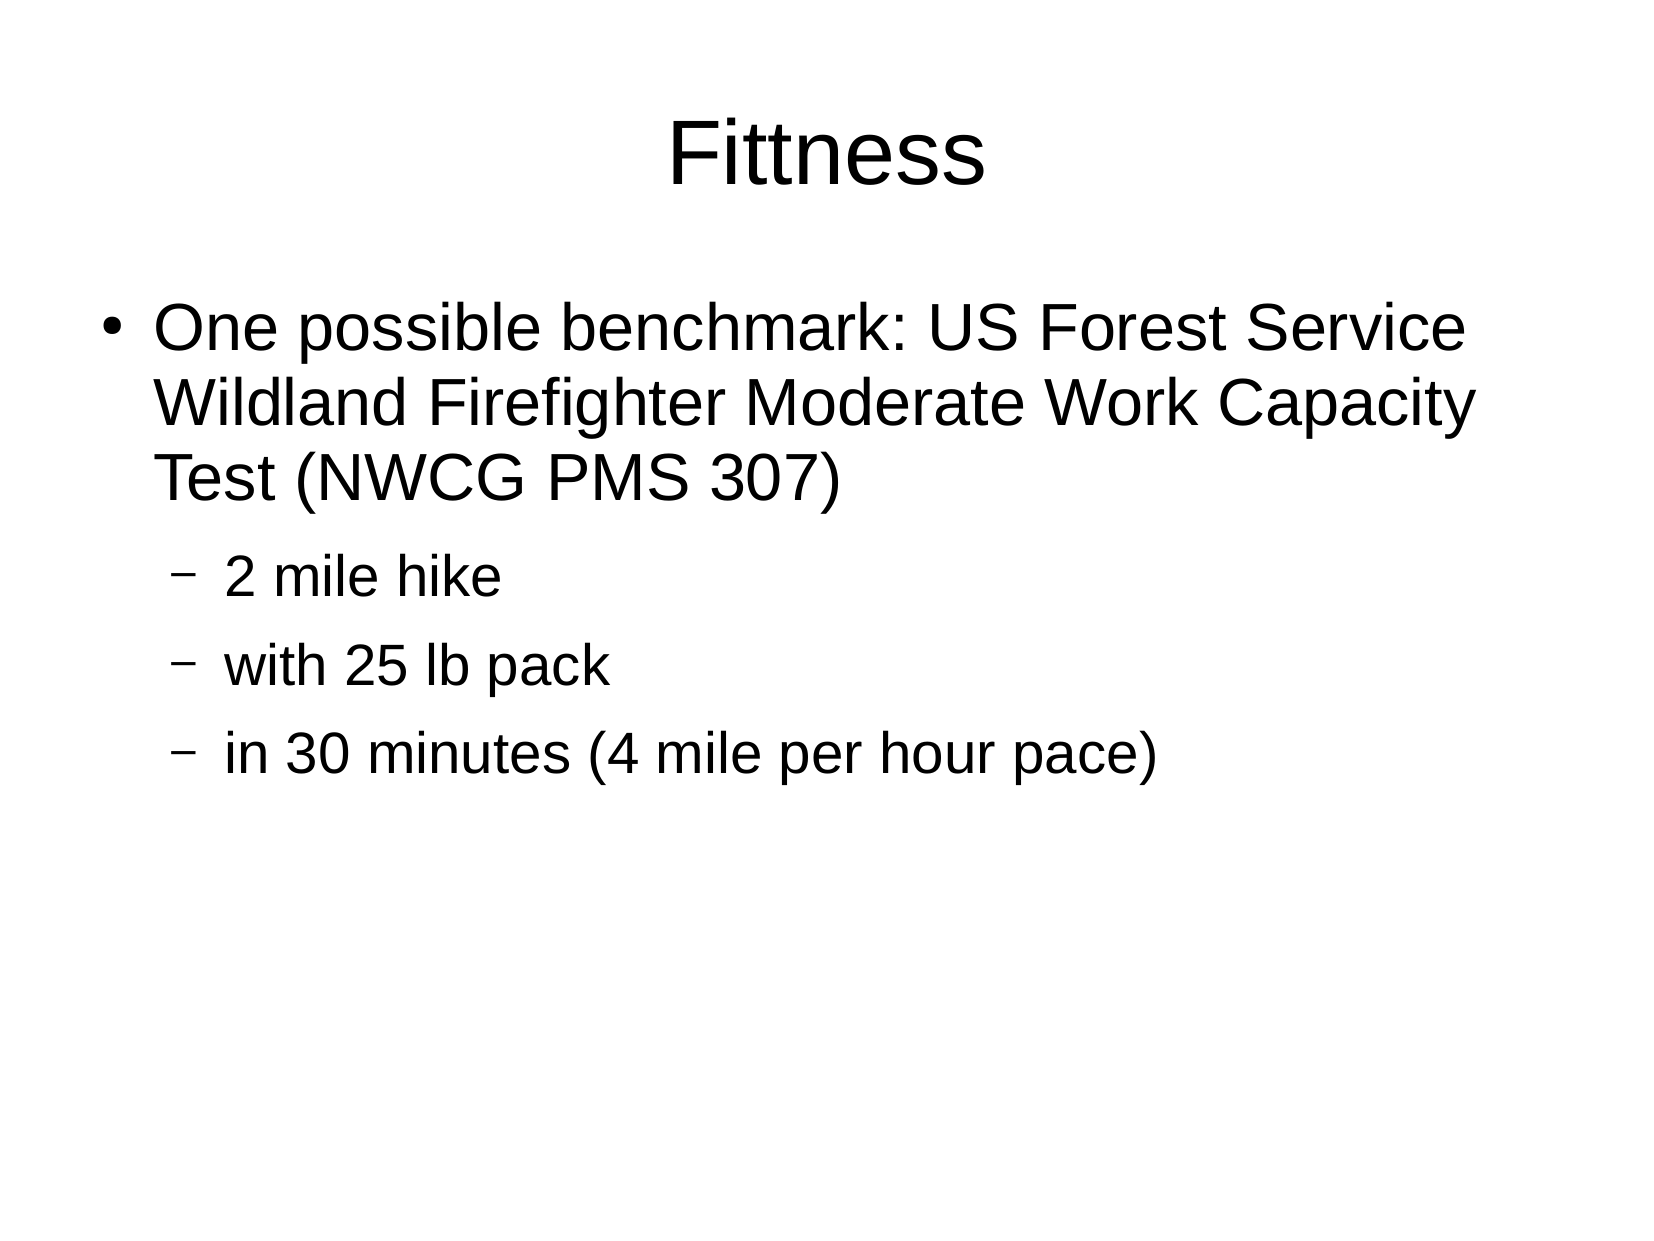

# Fittness
One possible benchmark: US Forest Service Wildland Firefighter Moderate Work Capacity Test (NWCG PMS 307)
2 mile hike
with 25 lb pack
in 30 minutes (4 mile per hour pace)